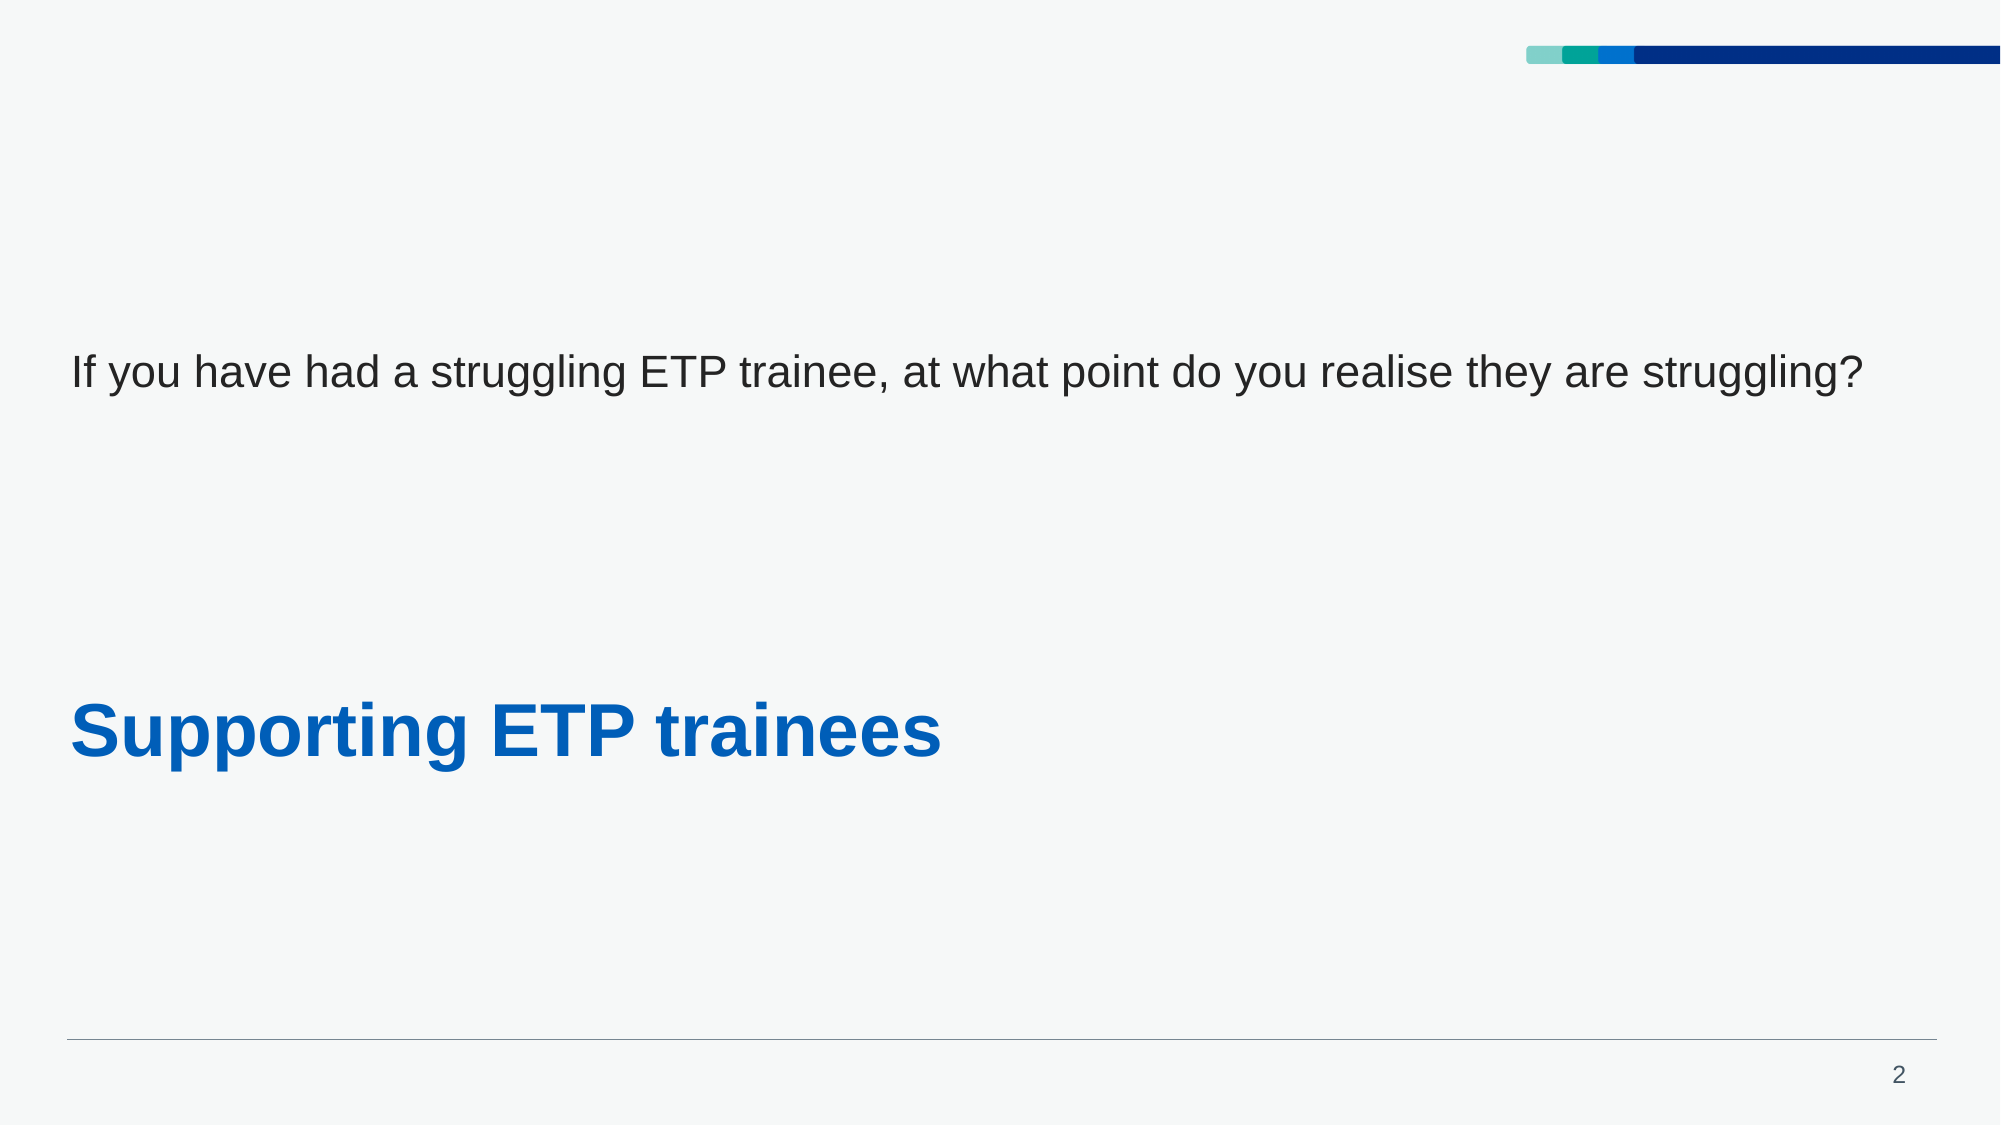

# If you have had a struggling ETP trainee, at what point do you realise they are struggling?
Supporting ETP trainees